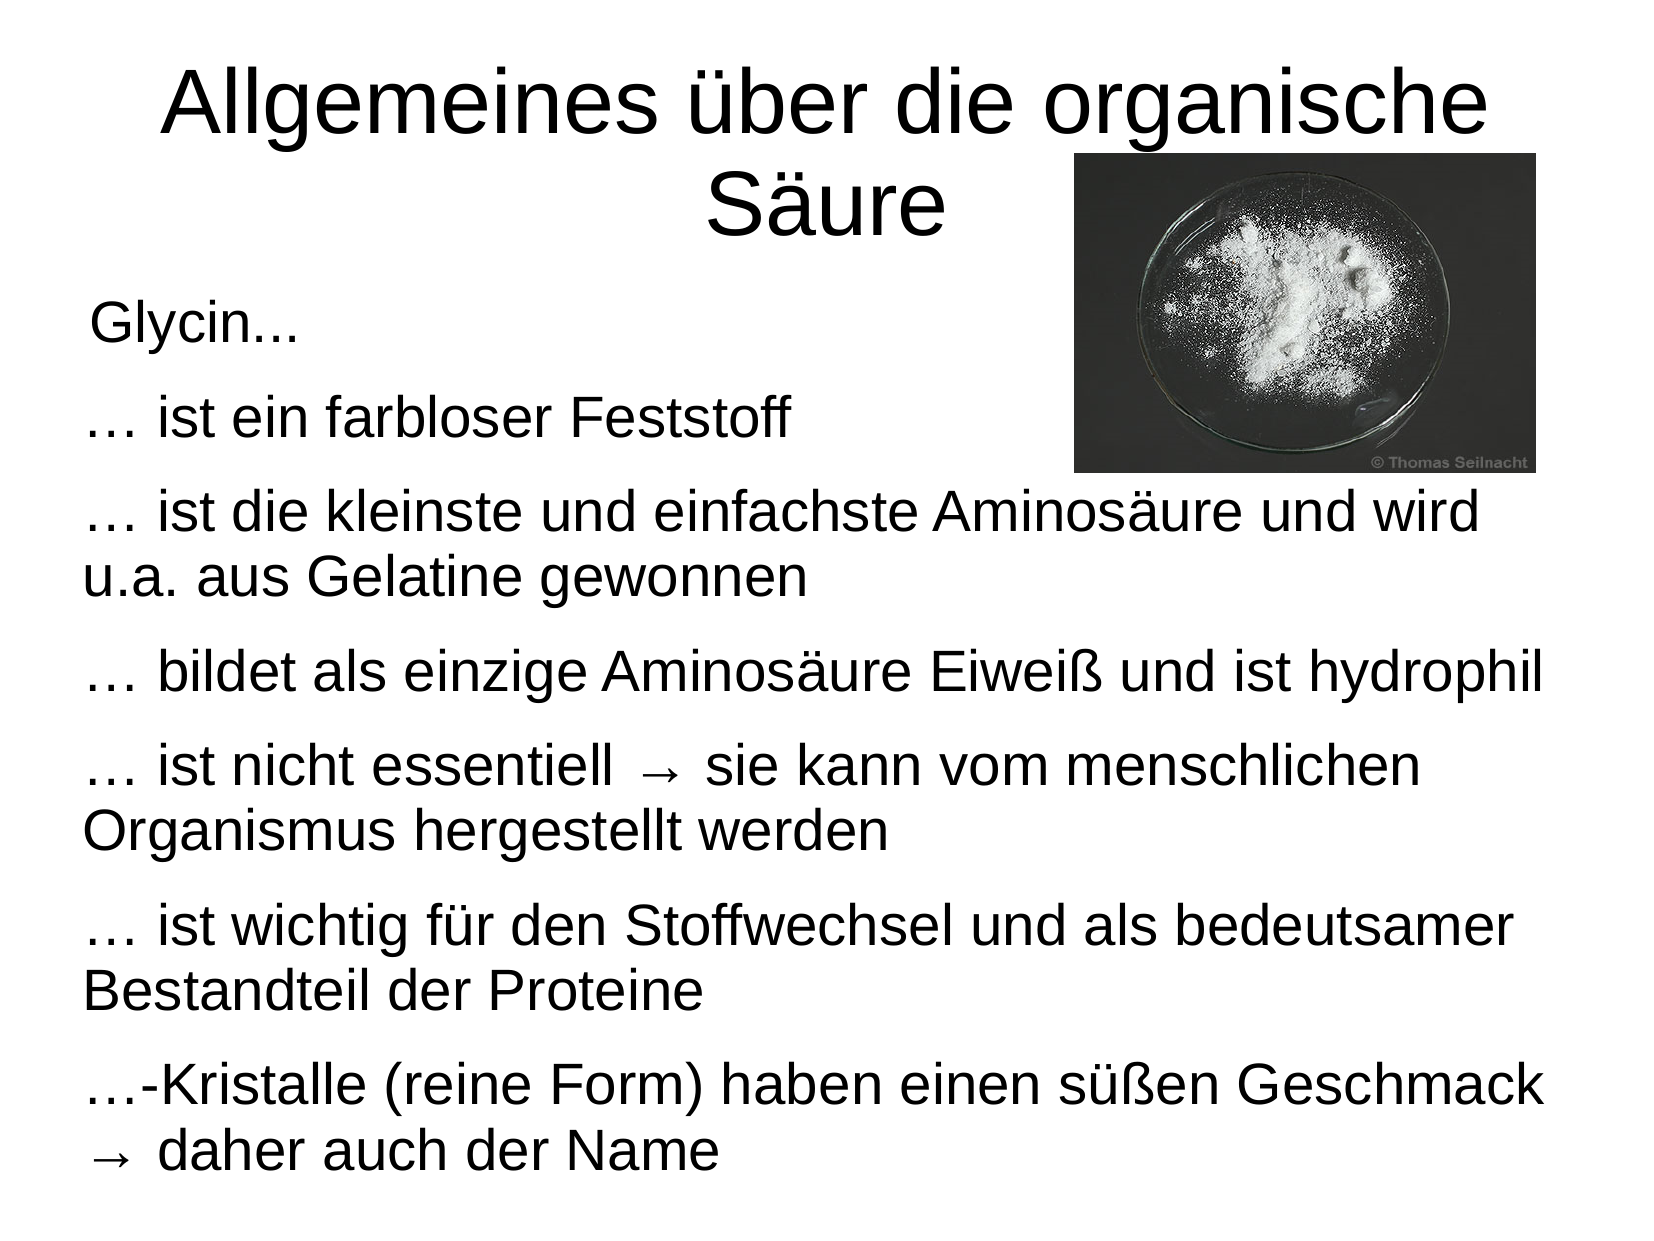

# Allgemeines über die organische Säure
 Glycin...
… ist ein farbloser Feststoff
… ist die kleinste und einfachste Aminosäure und wird u.a. aus Gelatine gewonnen
… bildet als einzige Aminosäure Eiweiß und ist hydrophil
… ist nicht essentiell → sie kann vom menschlichen Organismus hergestellt werden
… ist wichtig für den Stoffwechsel und als bedeutsamer Bestandteil der Proteine
…-Kristalle (reine Form) haben einen süßen Geschmack → daher auch der Name